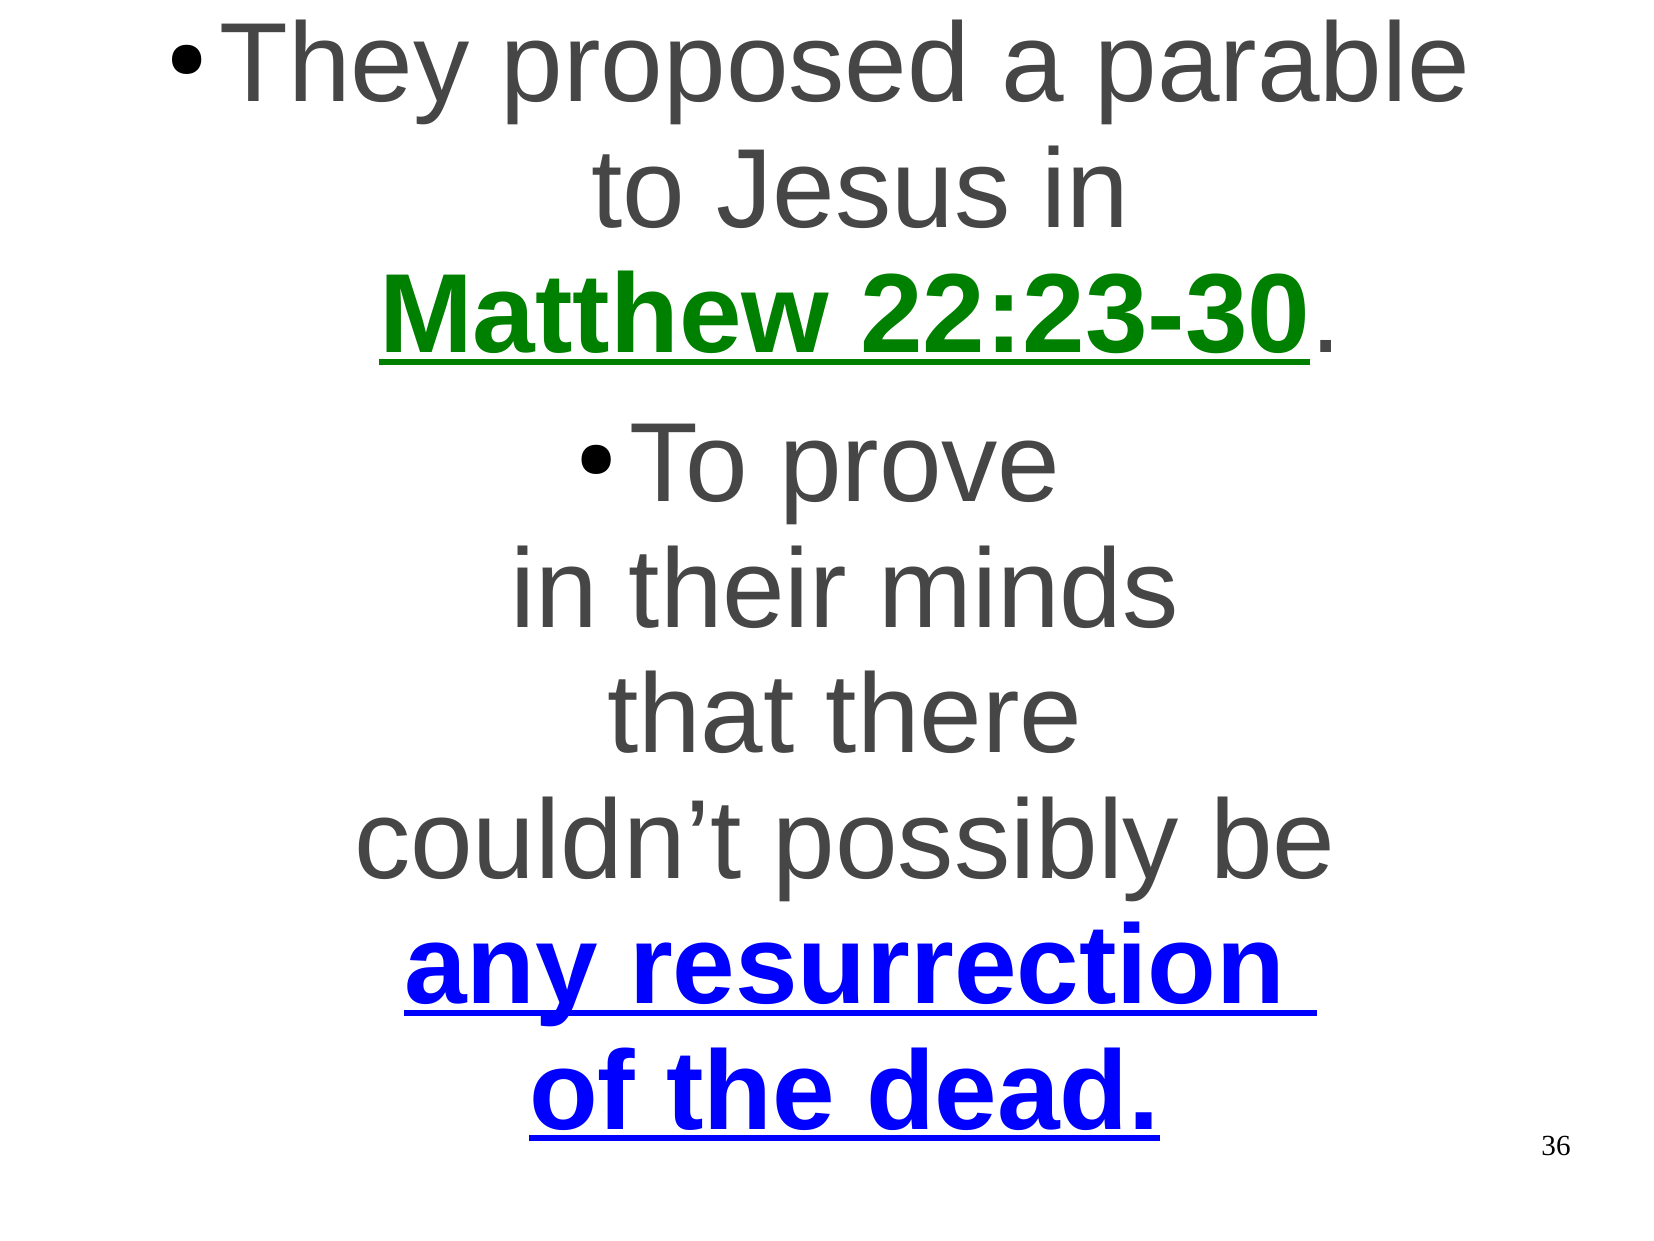

# They proposed a parable to Jesus in Matthew 22:23-30.
To prove
in their minds
that there
couldn’t possibly be
any resurrection
of the dead.
36